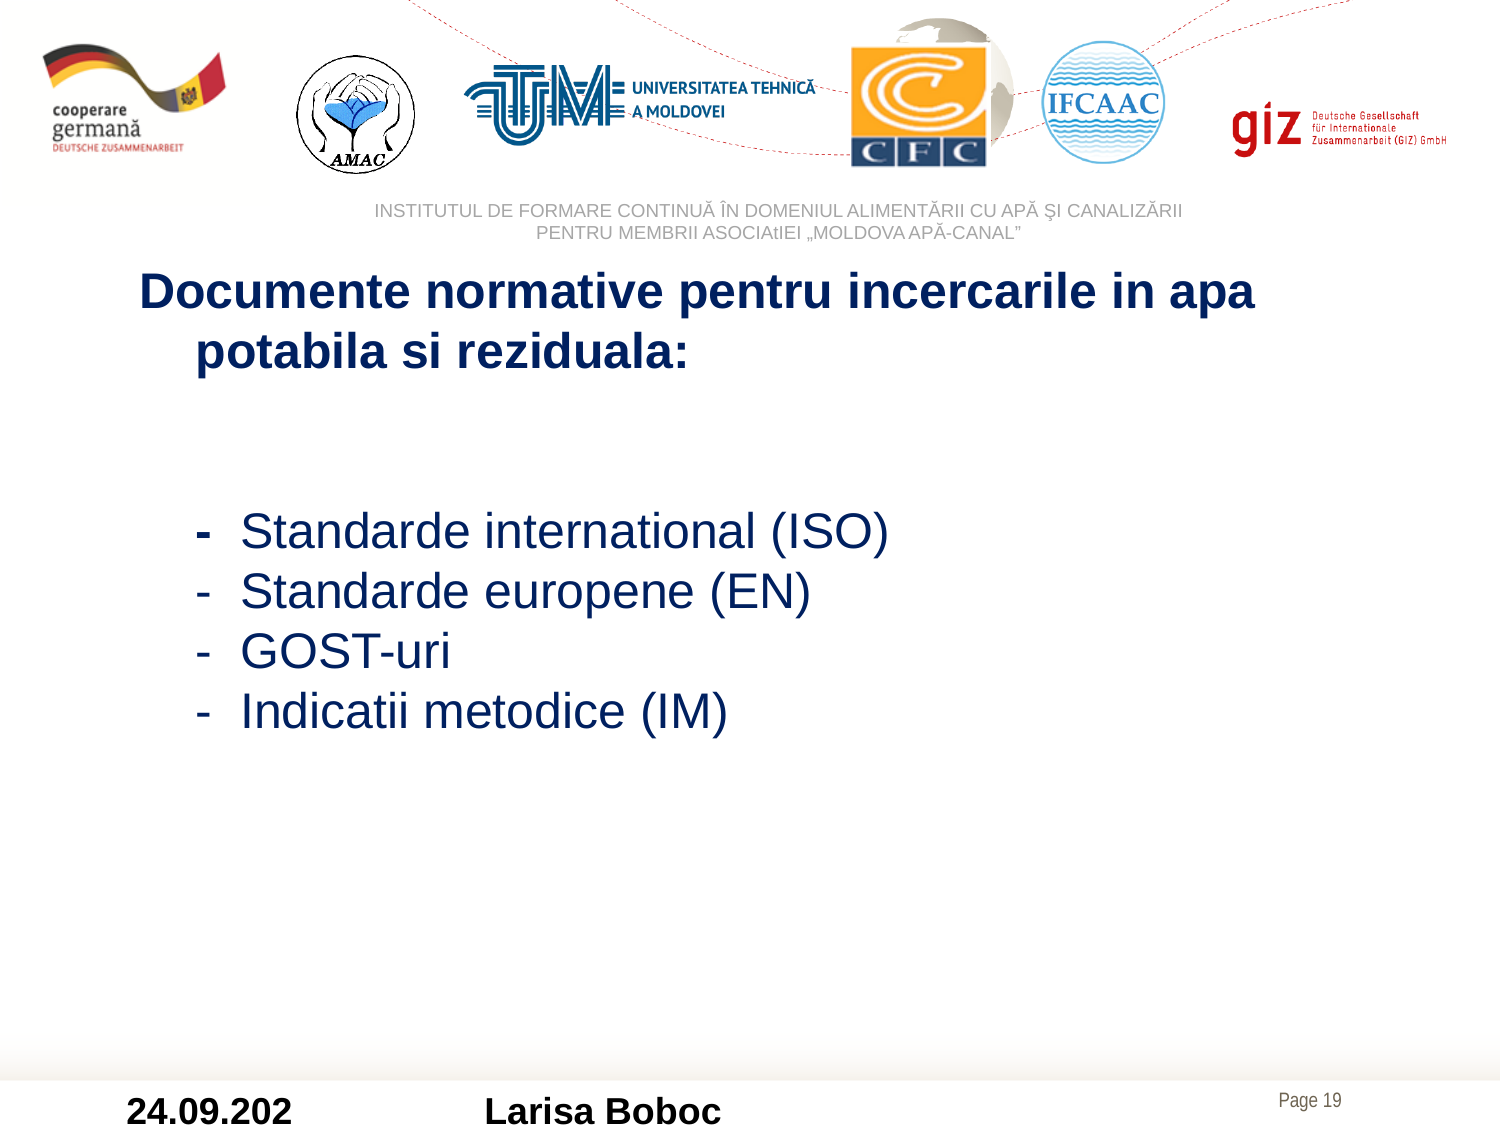

INSTITUTUL DE FORMARE CONTINUĂ ÎN DOMENIUL ALIMENTĂRII CU APĂ ŞI CANALIZĂRII
PENTRU MEMBRII ASOCIAtIEI „MOLDOVA APĂ-CANAL”
# Documente normative pentru incercarile in apa potabila si reziduala: - Standarde international (ISO) - Standarde europene (EN) - GOST-uri - Indicatii metodice (IM)
Larisa Boboc